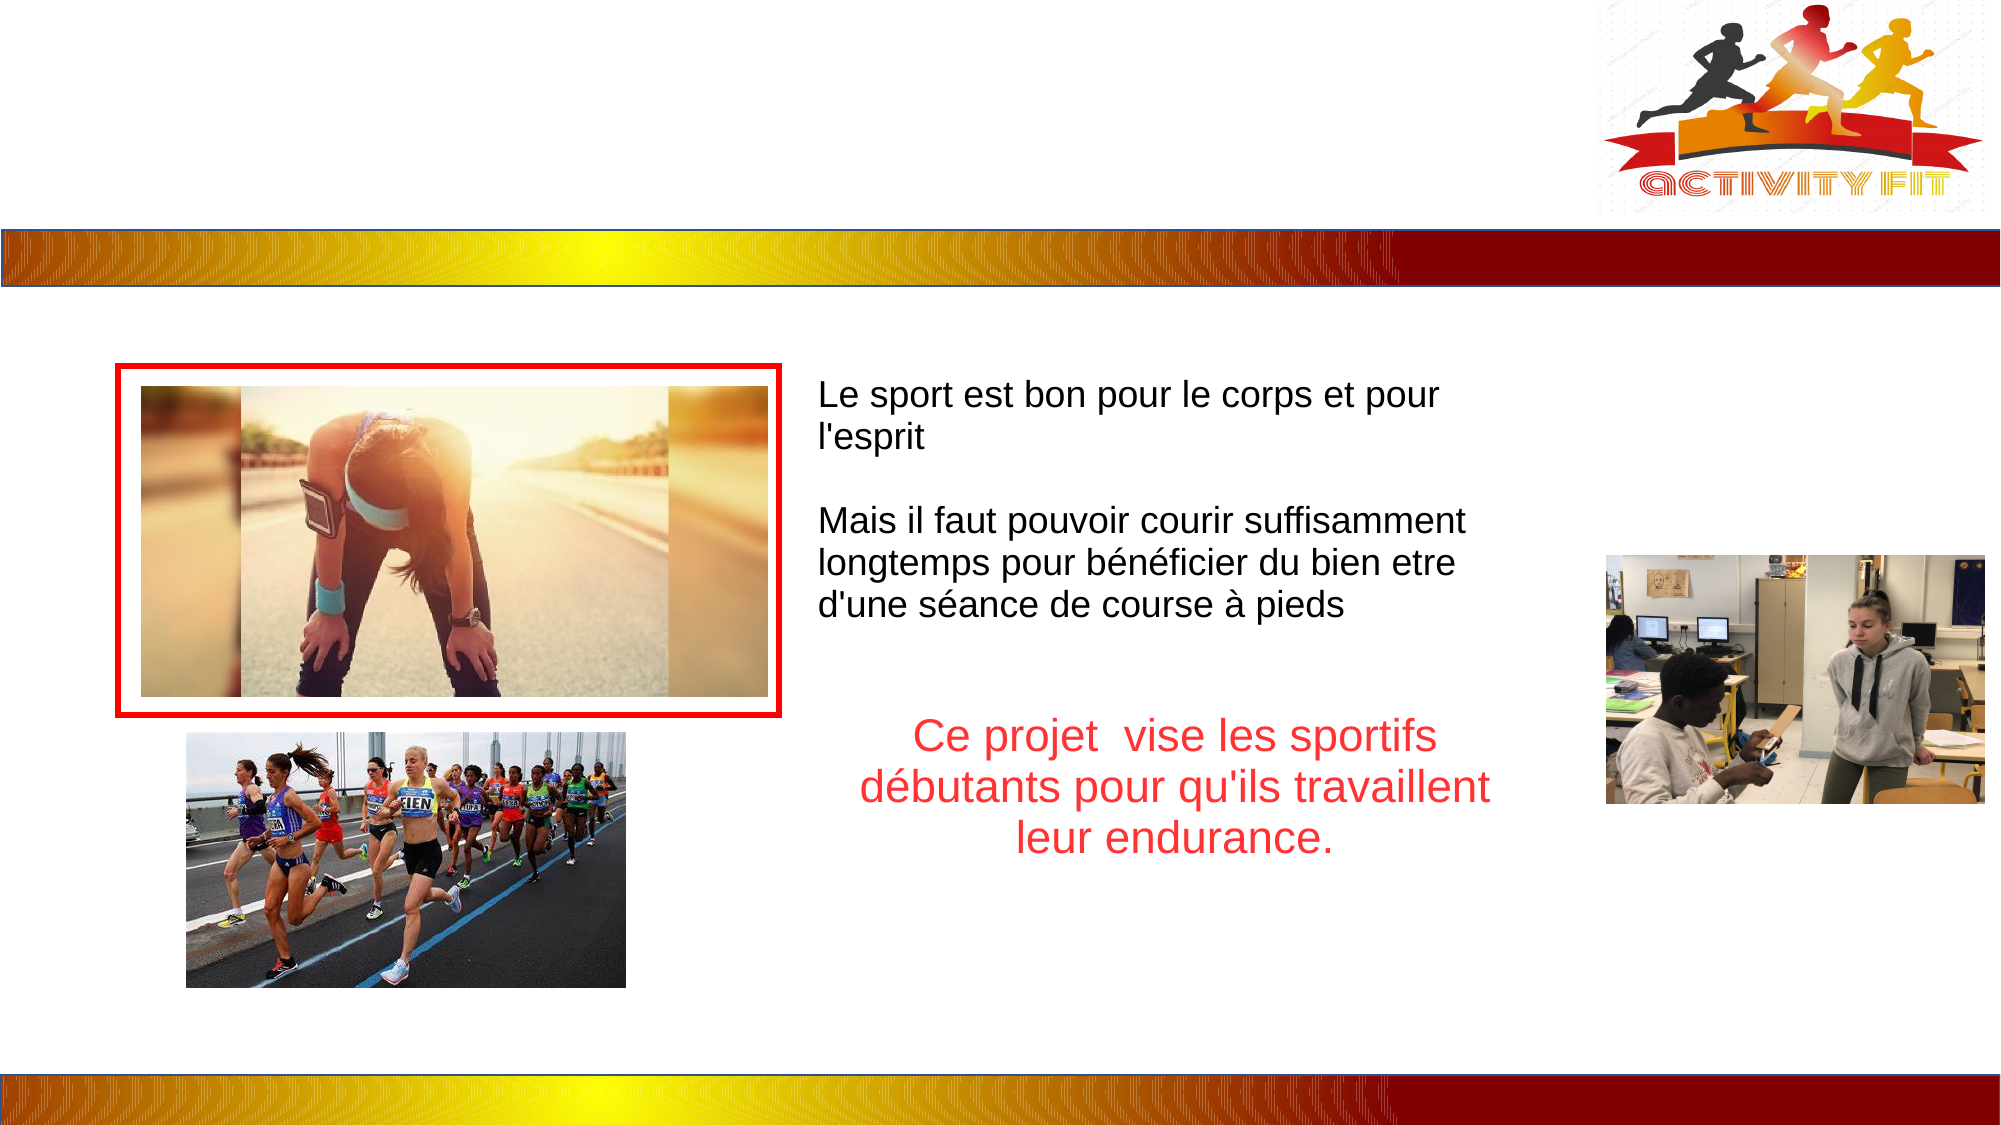

Le sport est bon pour le corps et pour l'esprit
Mais il faut pouvoir courir suffisamment longtemps pour bénéficier du bien etre d'une séance de course à pieds
Ce projet vise les sportifs débutants pour qu'ils travaillent leur endurance.